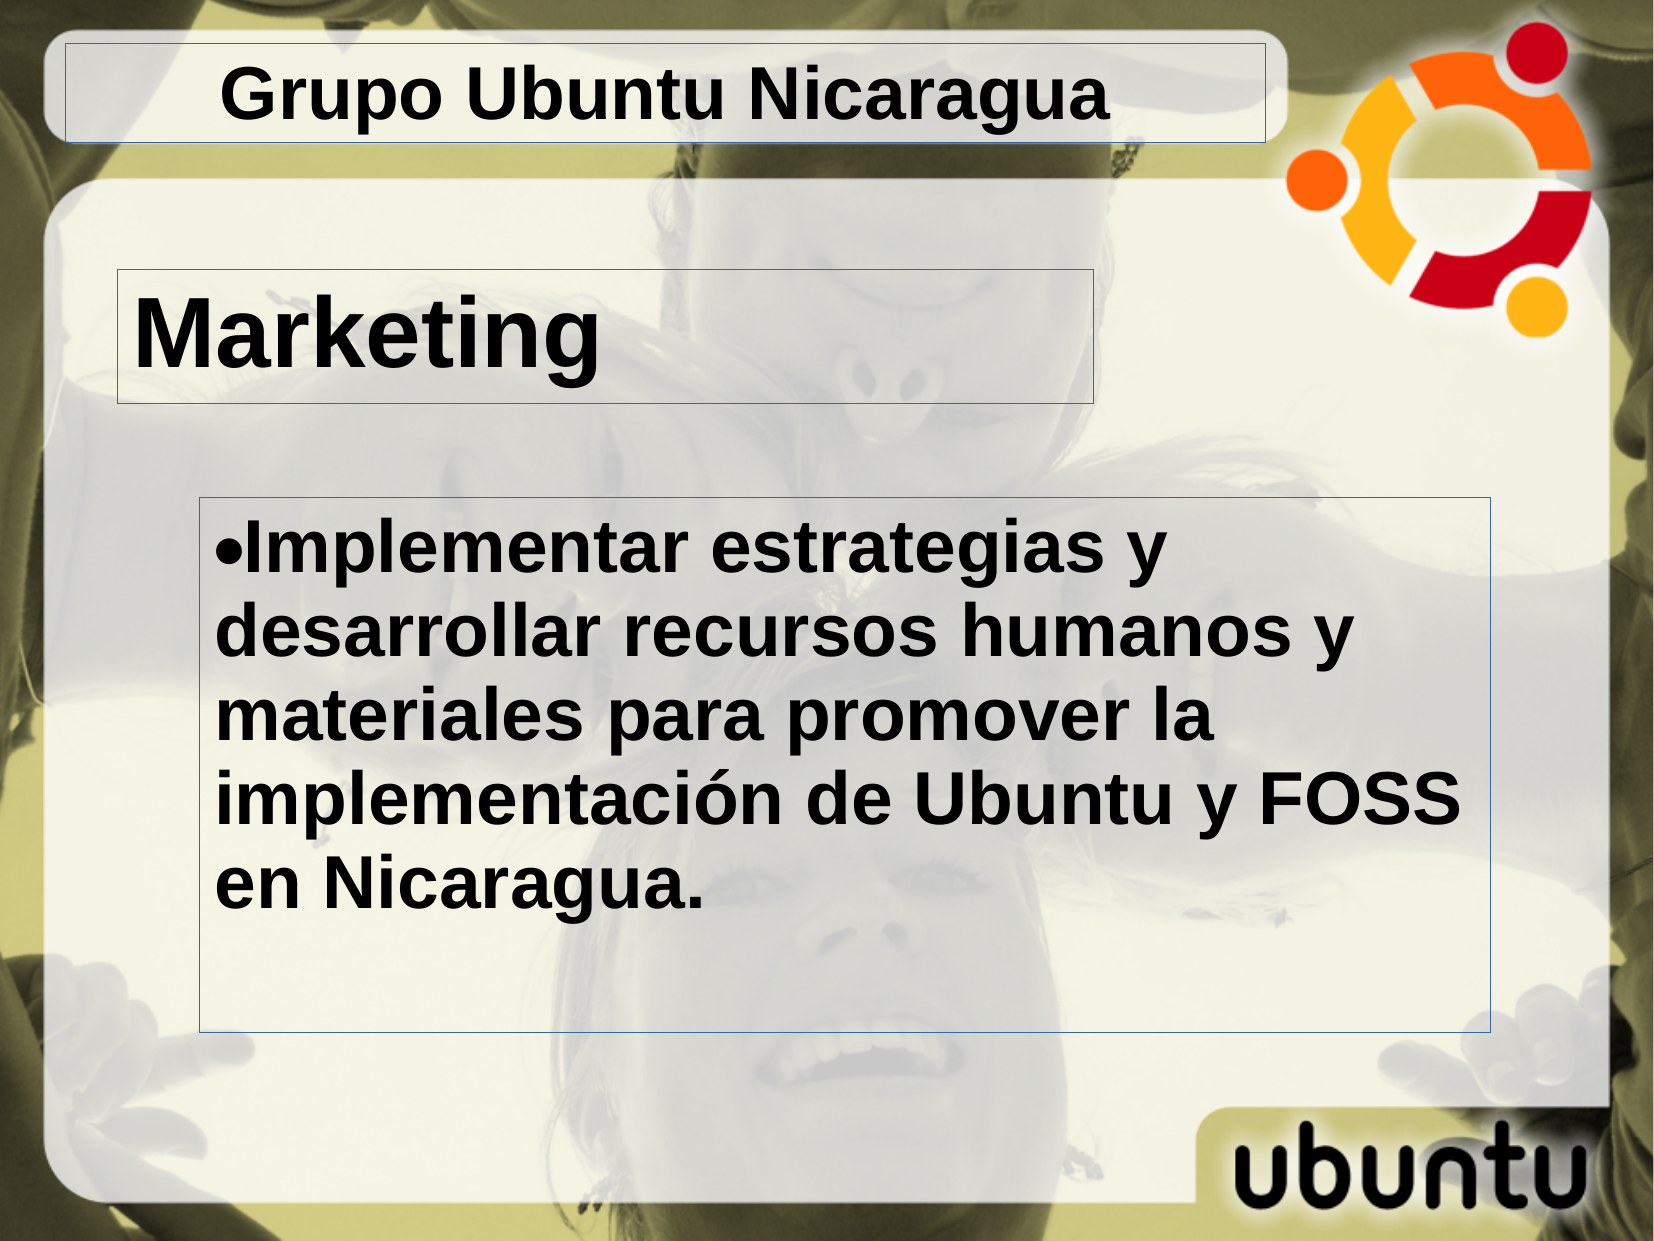

Grupo Ubuntu Nicaragua
Marketing
Implementar estrategias y desarrollar recursos humanos y materiales para promover la implementación de Ubuntu y FOSS en Nicaragua.